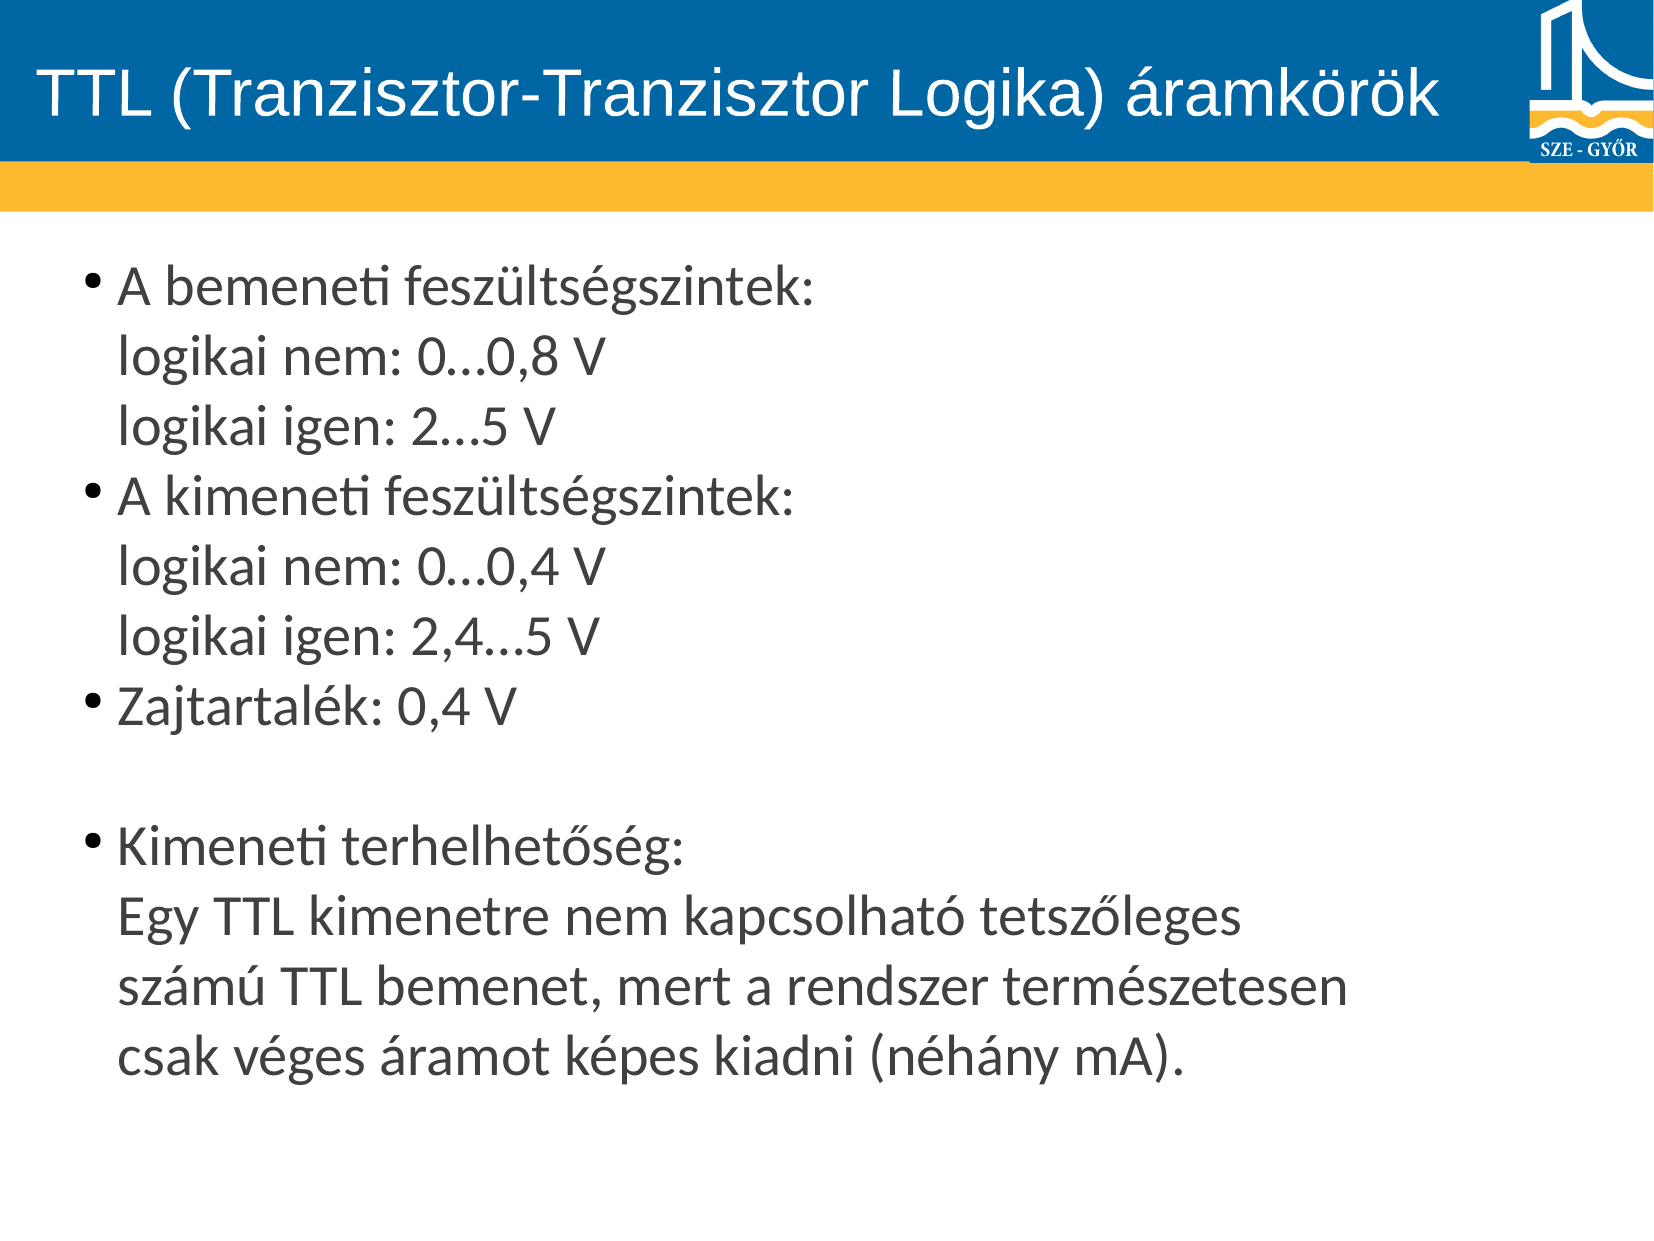

TTL (Tranzisztor-Tranzisztor Logika) áramkörök
A bemeneti feszültségszintek:
logikai nem: 0…0,8 V
logikai igen: 2…5 V
A kimeneti feszültségszintek:
logikai nem: 0…0,4 V
logikai igen: 2,4…5 V
Zajtartalék: 0,4 V
Kimeneti terhelhetőség:
Egy TTL kimenetre nem kapcsolható tetszőleges
számú TTL bemenet, mert a rendszer természetesen
csak véges áramot képes kiadni (néhány mA).